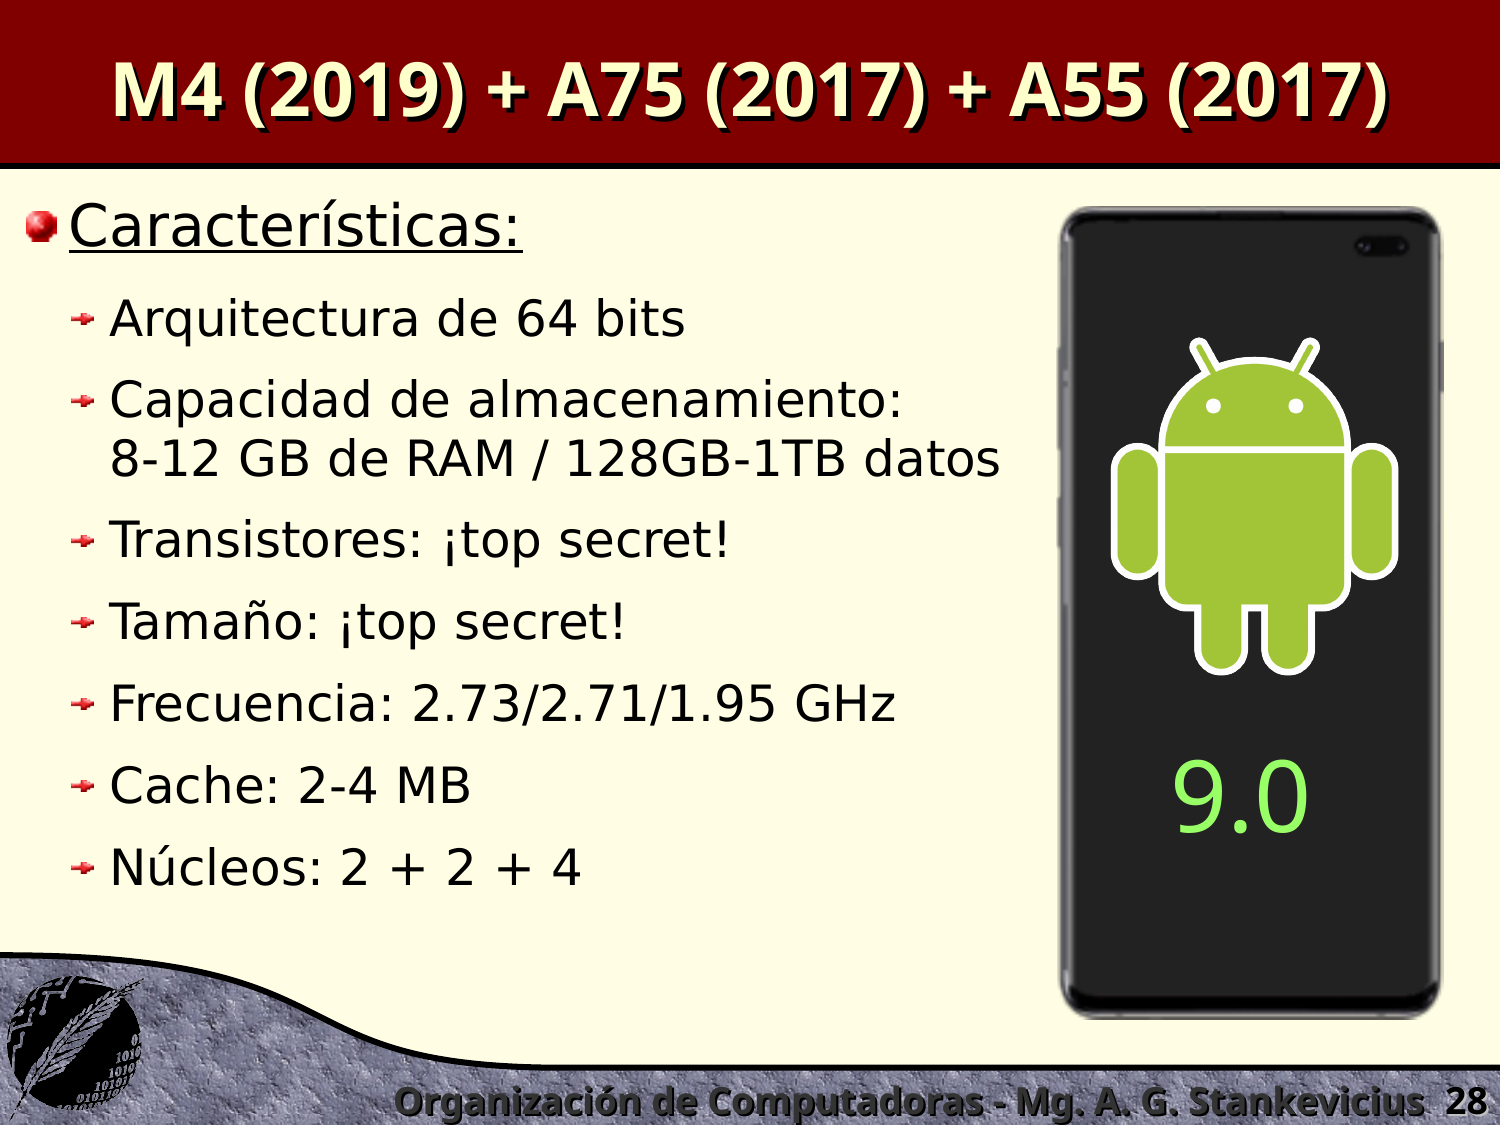

# M4 (2019) + A75 (2017) + A55 (2017)
Características:
Arquitectura de 64 bits
Capacidad de almacenamiento:
8-12 GB de RAM / 128GB-1TB datos
Transistores: ¡top secret!
Tamaño: ¡top secret!
Frecuencia: 2.73/2.71/1.95 GHz
Cache: 2-4 MB
Núcleos: 2 + 2 + 4
9.0
28